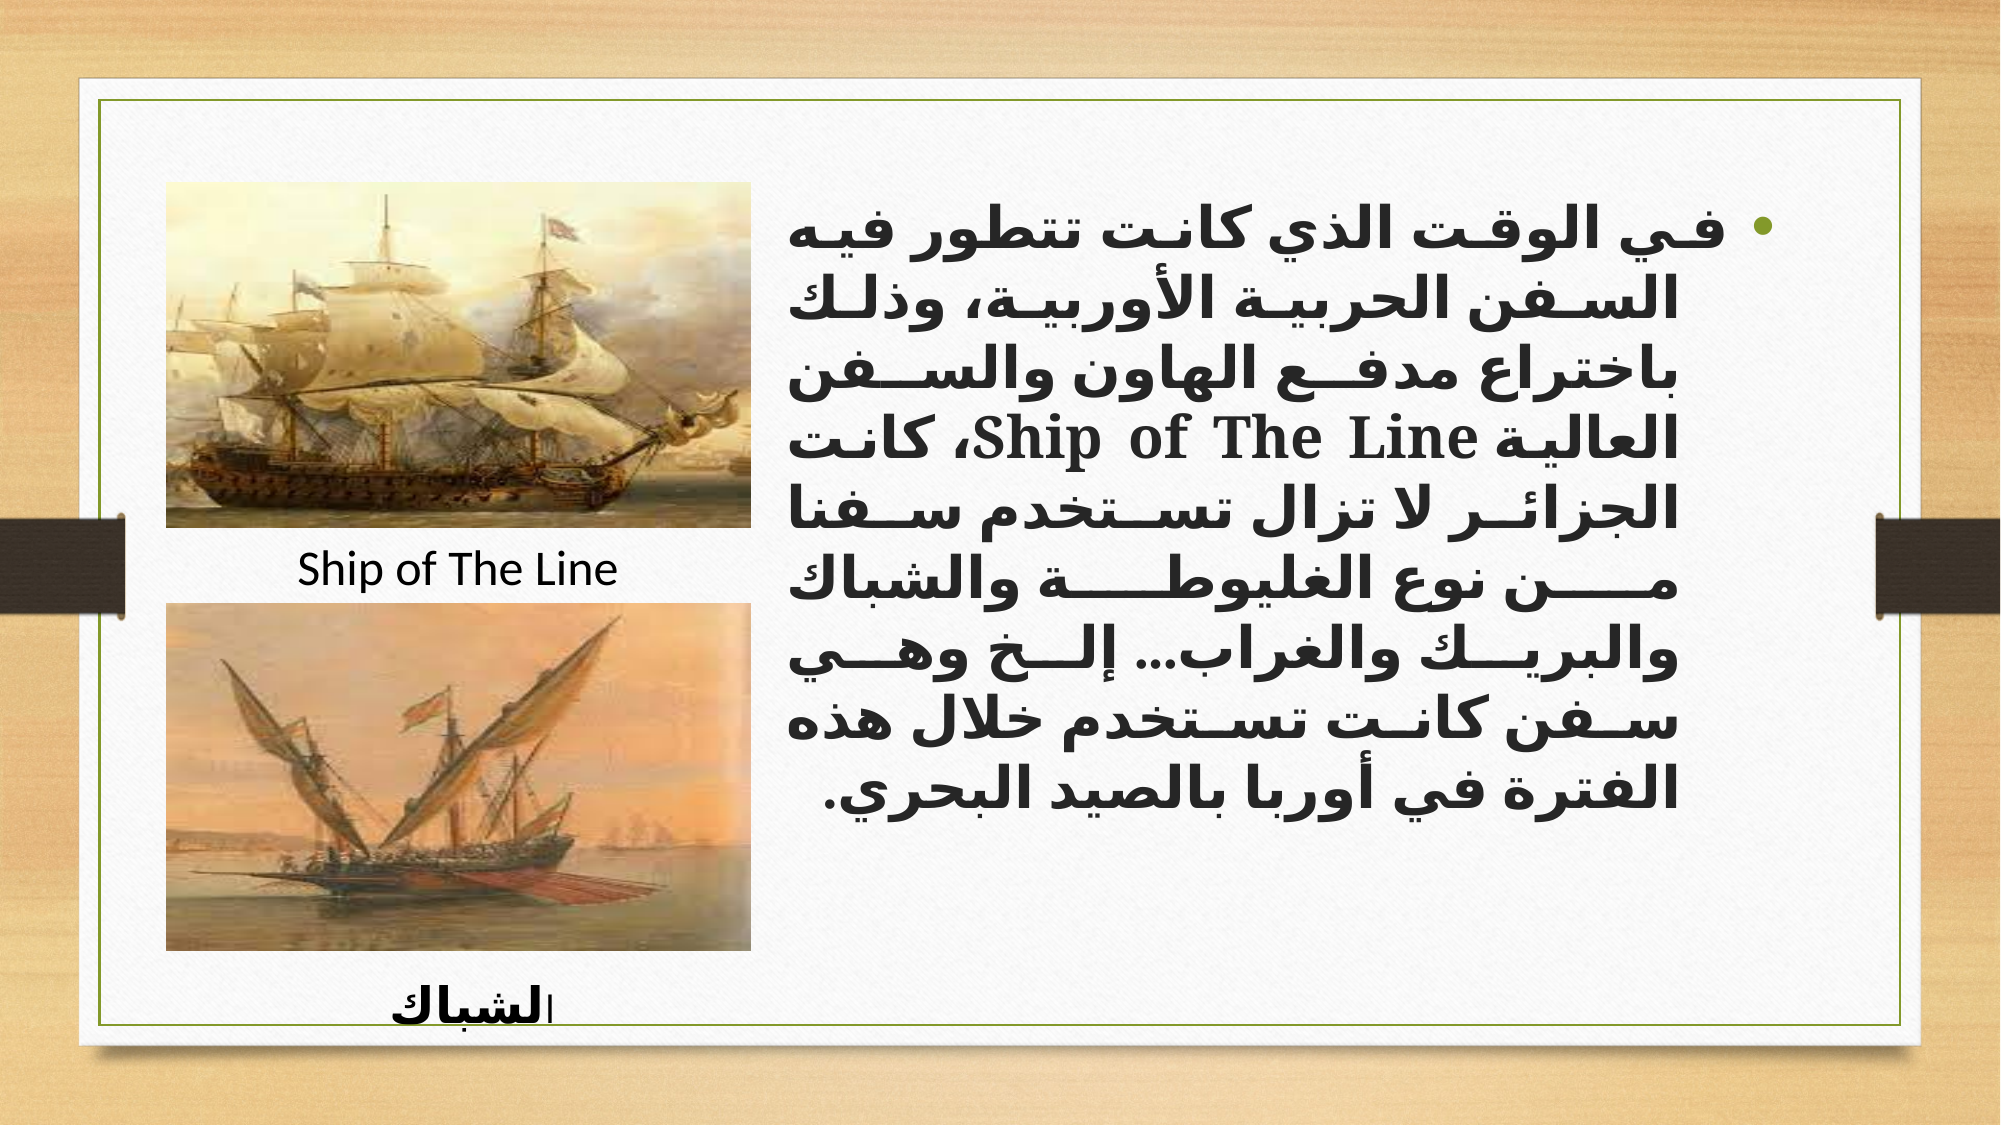

في الوقت الذي كانت تتطور فيه السفن الحربية الأوربية، وذلك باختراع مدفع الهاون والسفن العالية Ship of The Line، كانت الجزائر لا تزال تستخدم سفنا من نوع الغليوطة والشباك والبريك والغراب... إلخ وهي سفن كانت تستخدم خلال هذه الفترة في أوربا بالصيد البحري.
Ship of The Line
الشباك